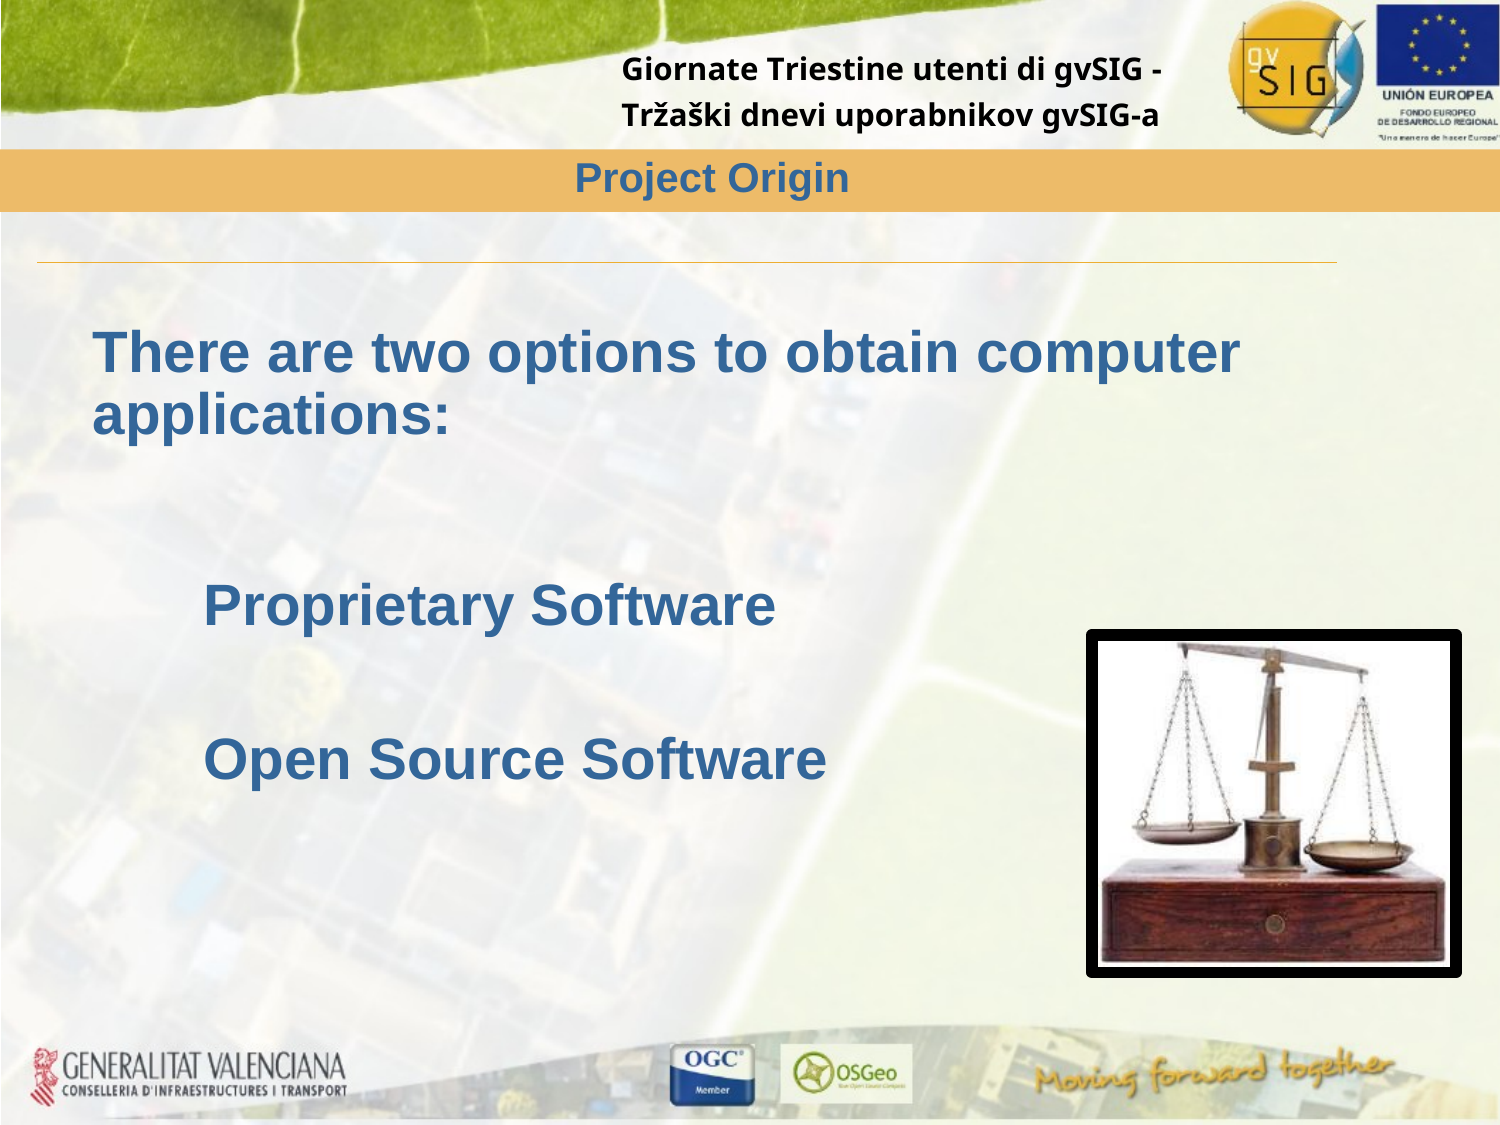

Project Origin
# There are two options to obtain computer applications:
 Proprietary Software
 Open Source Software